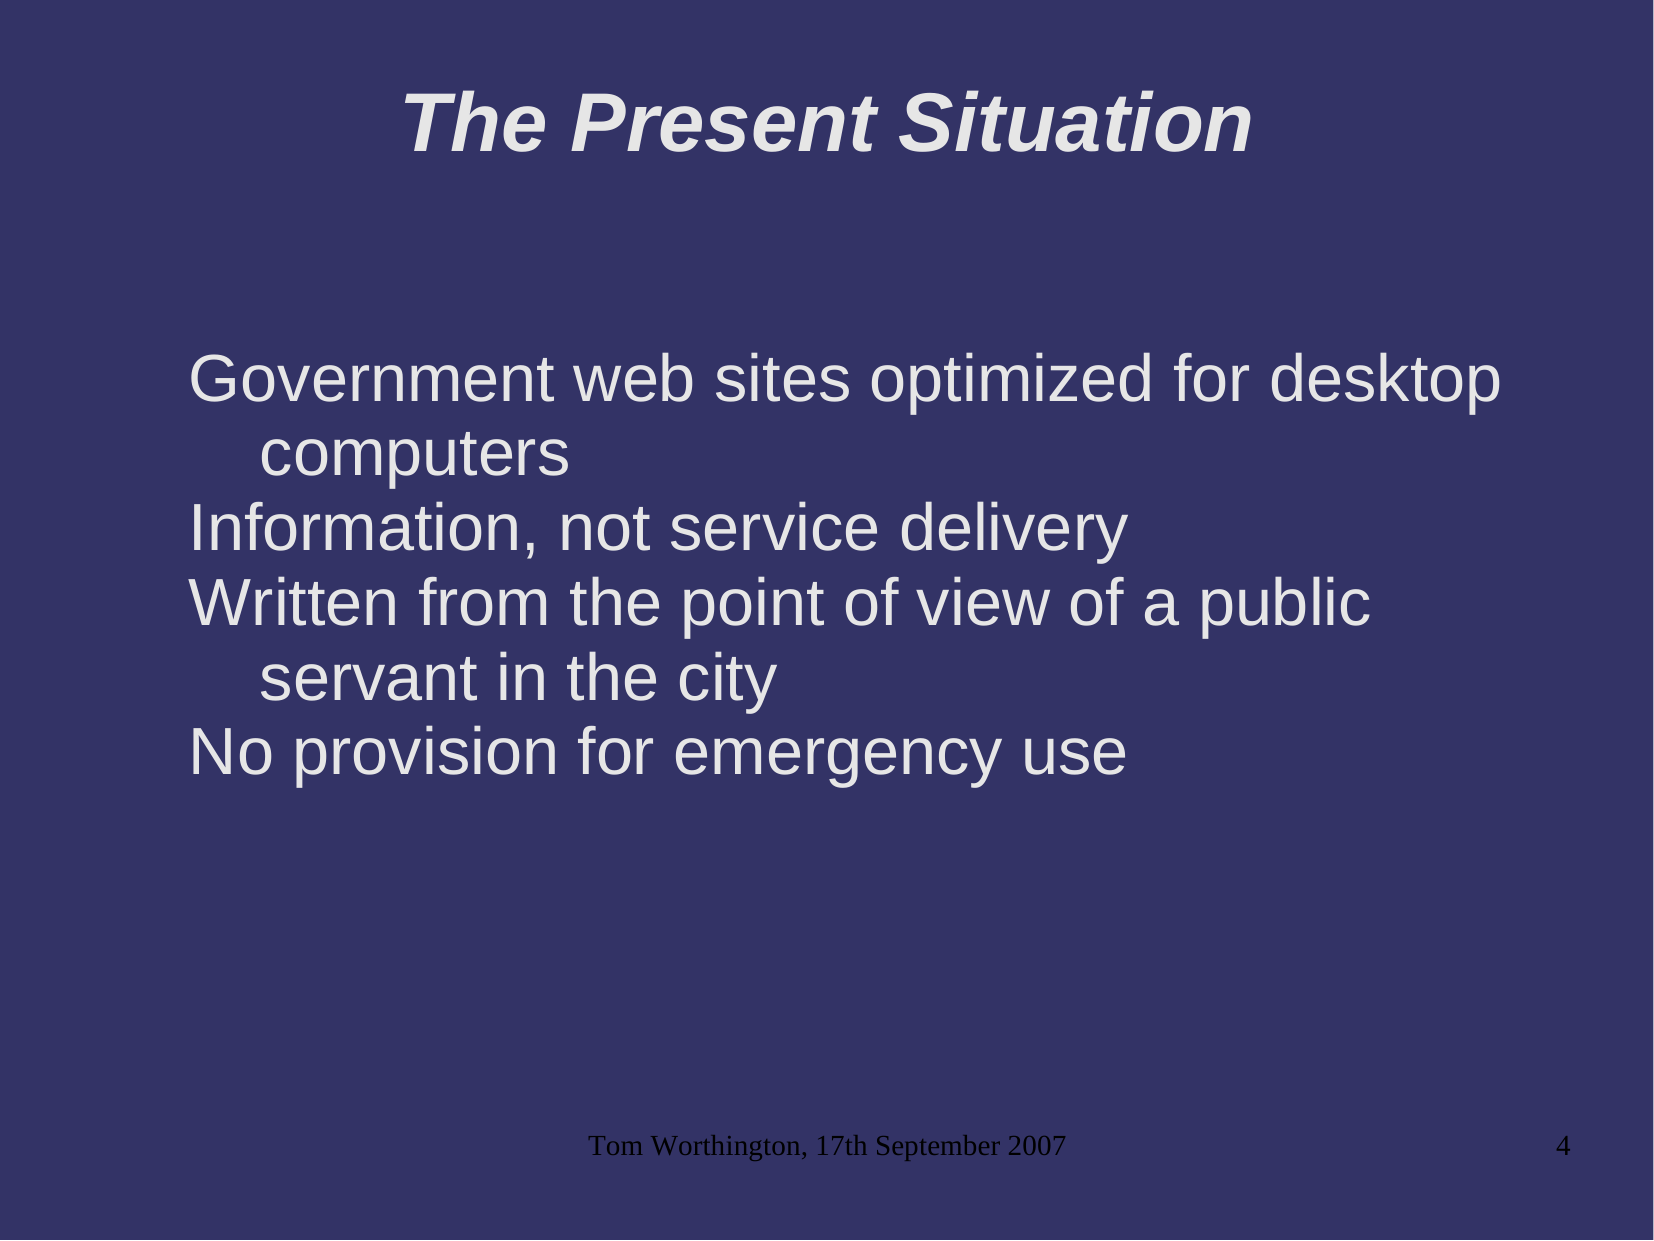

# The Present Situation
Government web sites optimized for desktop computers
Information, not service delivery
Written from the point of view of a public servant in the city
No provision for emergency use
Tom Worthington, 17th September 2007
4